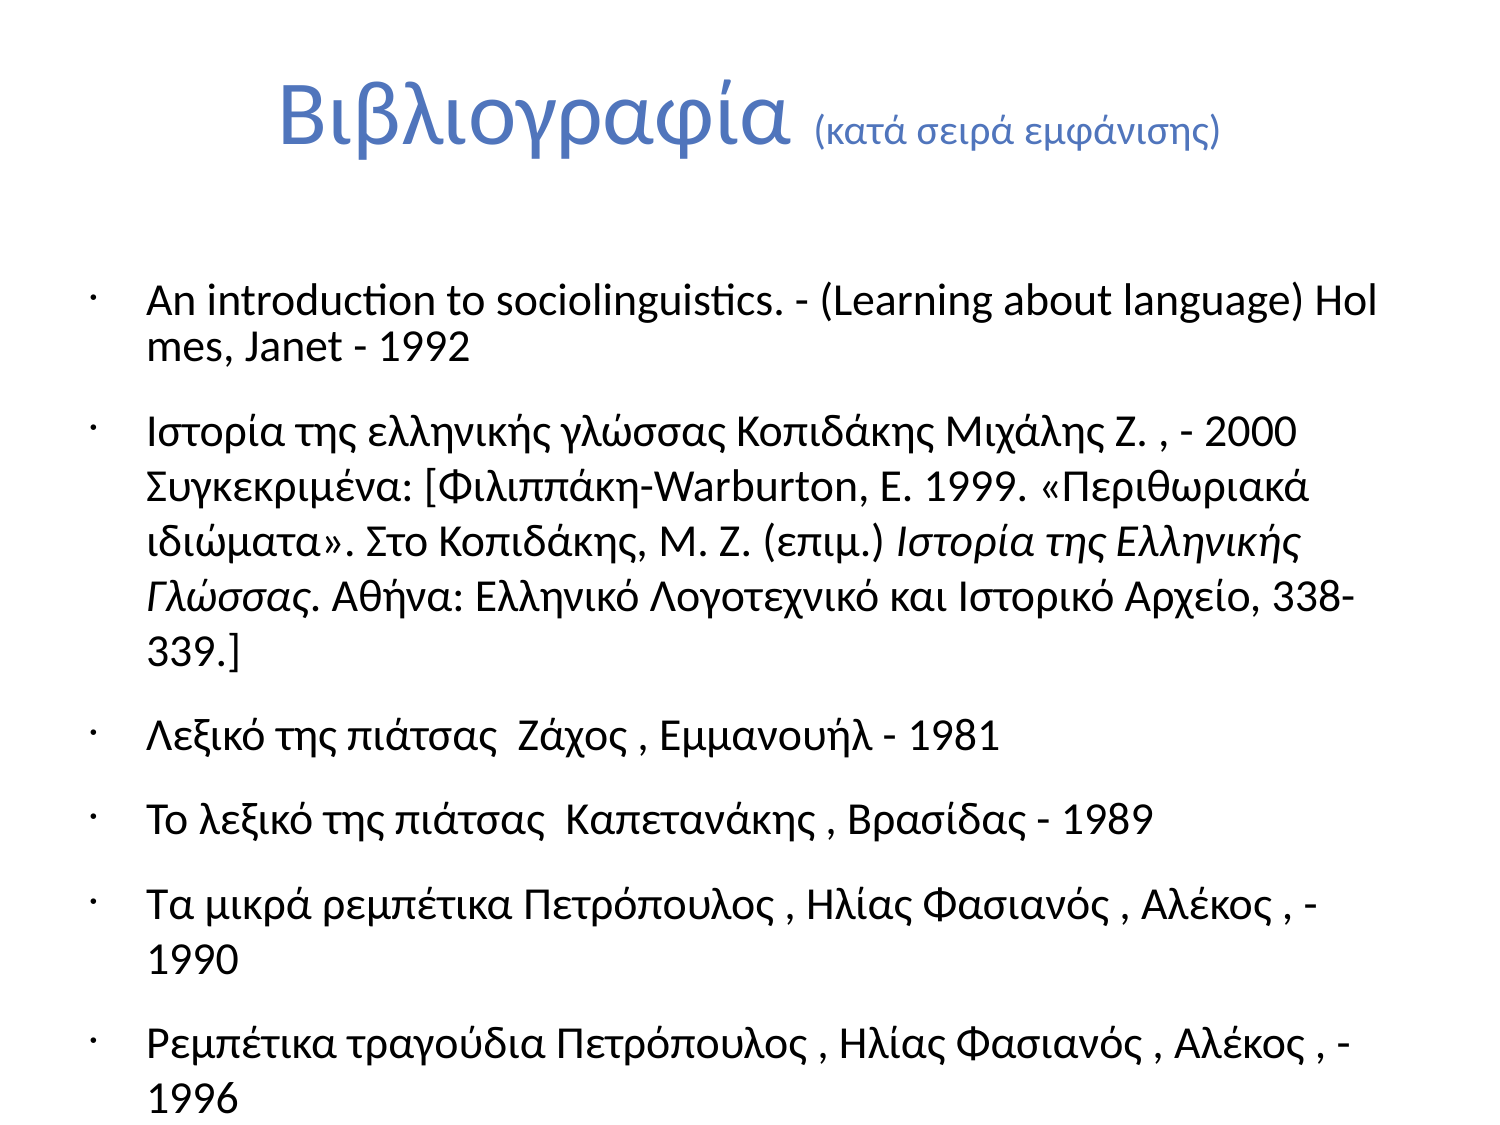

# Βιβλιογραφία (κατά σειρά εμφάνισης)
An introduction to sociolinguistics. - (Learning about language) Holmes, Janet - 1992
Ιστορία της ελληνικής γλώσσας Κοπιδάκης Μιχάλης Ζ. , - 2000 Συγκεκριμένα: [Φιλιππάκη-Warburton, Ε. 1999. «Περιθωριακά ιδιώματα». Στο Κοπιδάκης, Μ. Ζ. (επιμ.) Ιστορία της Ελληνικής Γλώσσας. Αθήνα: Ελληνικό Λογοτεχνικό και Ιστορικό Αρχείο, 338-339.]
Λεξικό της πιάτσας  Ζάχος , Εμμανουήλ - 1981
Το λεξικό της πιάτσας  Καπετανάκης , Βρασίδας - 1989
Τα μικρά ρεμπέτικα Πετρόπουλος , Ηλίας Φασιανός , Αλέκος , - 1990
Ρεμπέτικα τραγούδια Πετρόπουλος , Ηλίας Φασιανός , Αλέκος , - 1996
Υπόκοσμος και Καραγκιόζης Πετρόπουλος , Ηλίας - 1980
Λεξικολογία :εισαγωγή στην ανάλυση της λέξης και του λεξικού Ξυδόπουλος , Γιώργος Ι. - 2008